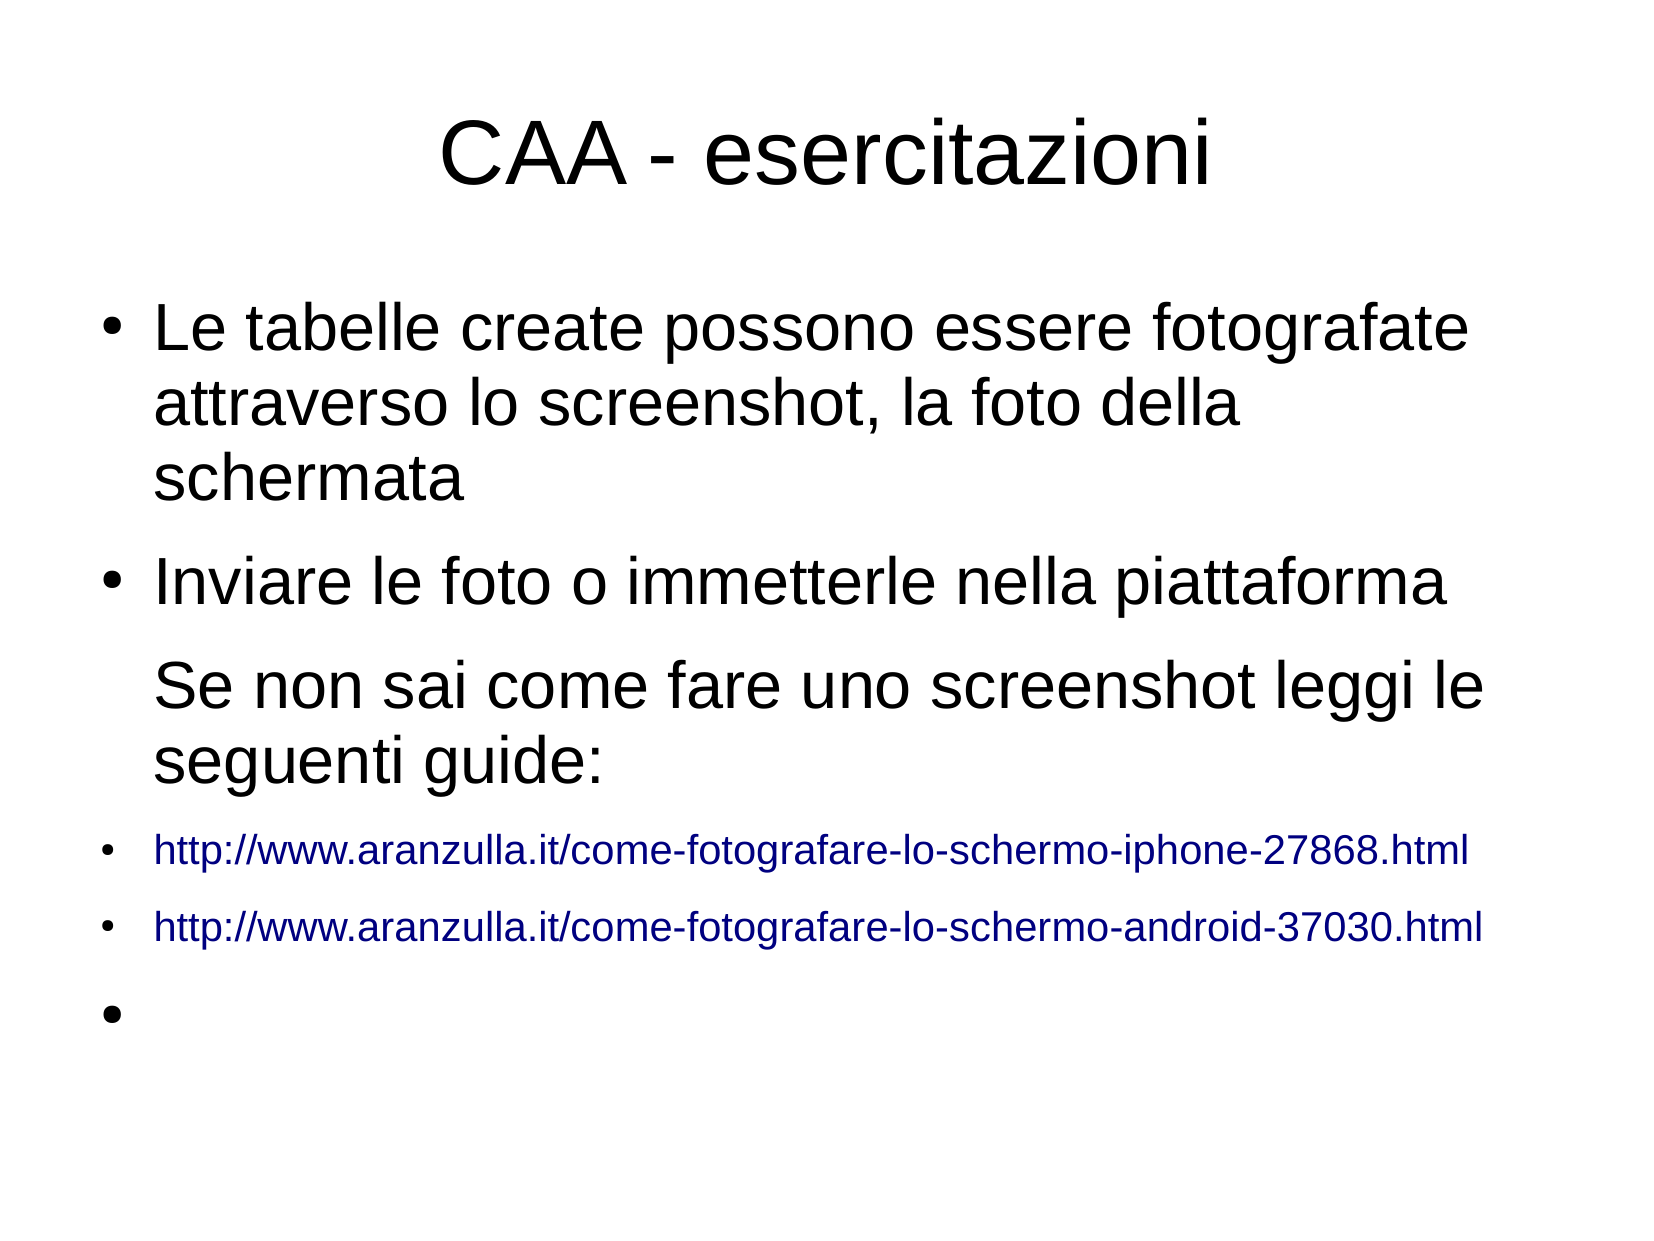

CAA - esercitazioni
# Le tabelle create possono essere fotografate attraverso lo screenshot, la foto della schermata
Inviare le foto o immetterle nella piattaforma
Se non sai come fare uno screenshot leggi le seguenti guide:
http://www.aranzulla.it/come-fotografare-lo-schermo-iphone-27868.html
http://www.aranzulla.it/come-fotografare-lo-schermo-android-37030.html